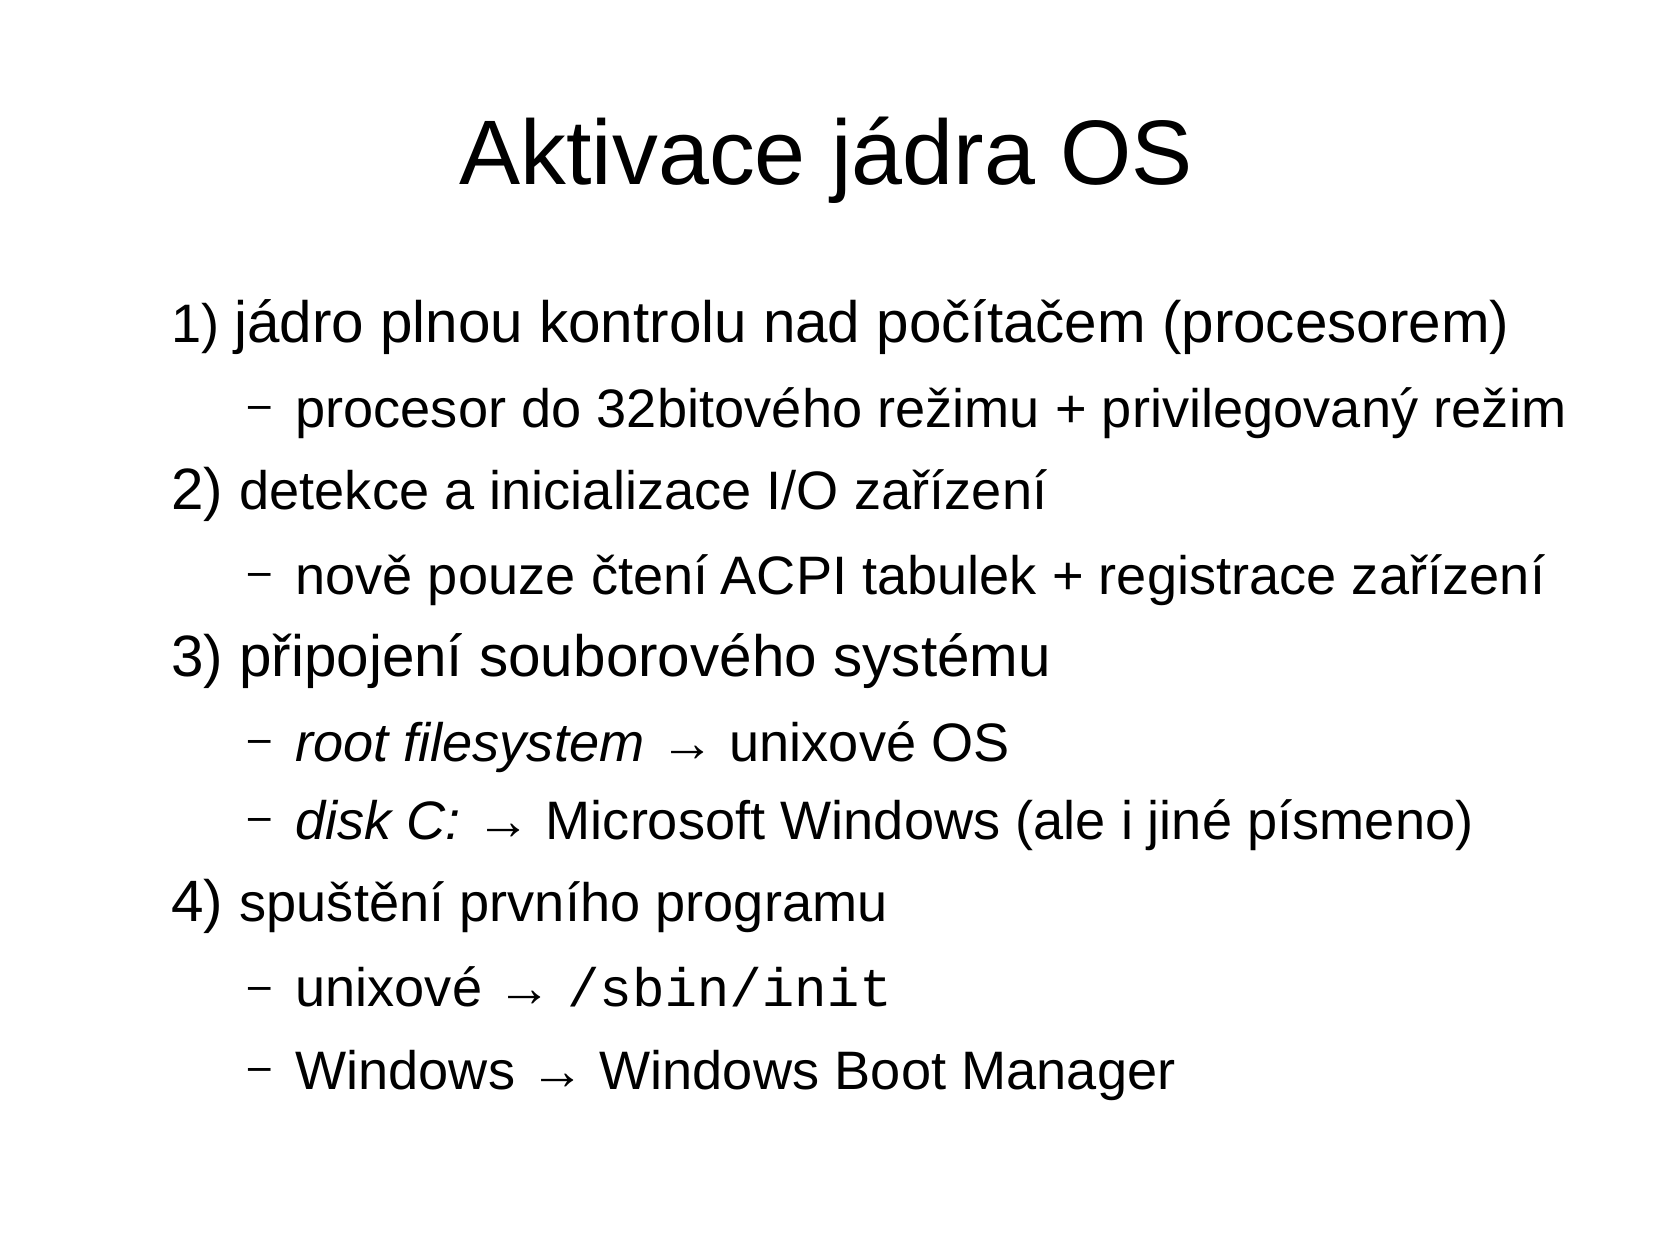

# Aktivace jádra OS
 jádro plnou kontrolu nad počítačem (procesorem)
procesor do 32bitového režimu + privilegovaný režim
 detekce a inicializace I/O zařízení
nově pouze čtení ACPI tabulek + registrace zařízení
 připojení souborového systému
root filesystem → unixové OS
disk C: → Microsoft Windows (ale i jiné písmeno)
 spuštění prvního programu
unixové → /sbin/init
Windows → Windows Boot Manager